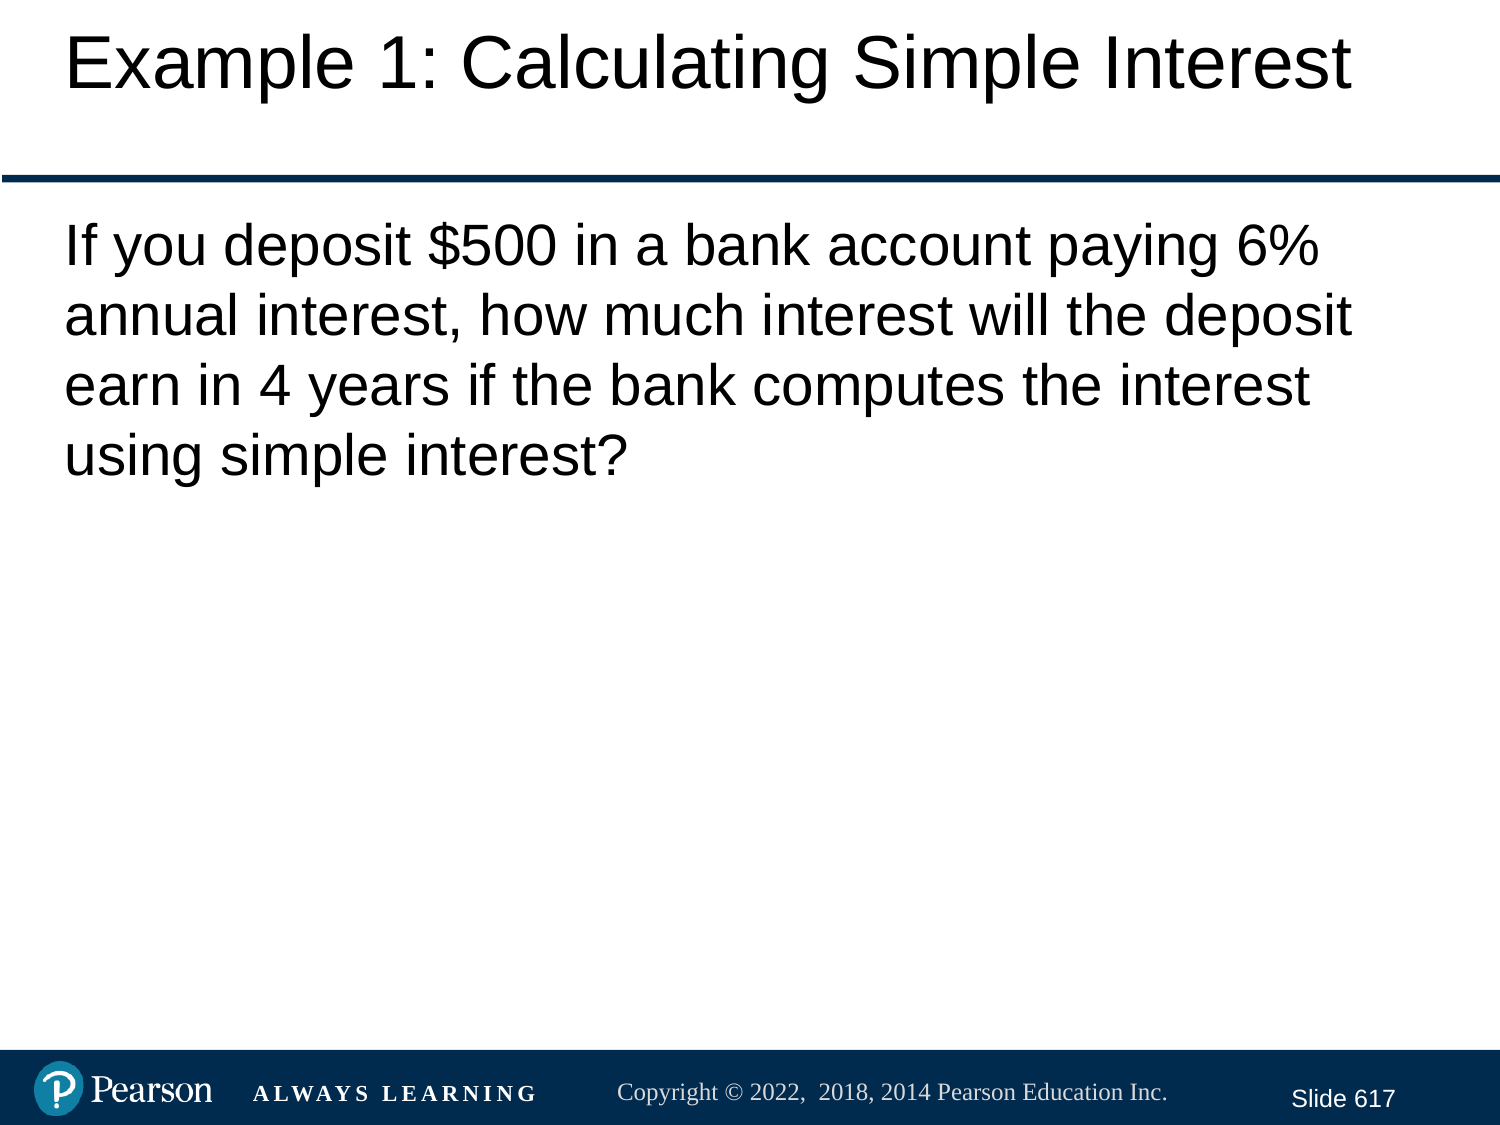

# Example 1: Calculating Simple Interest
If you deposit $500 in a bank account paying 6% annual interest, how much interest will the deposit earn in 4 years if the bank computes the interest using simple interest?